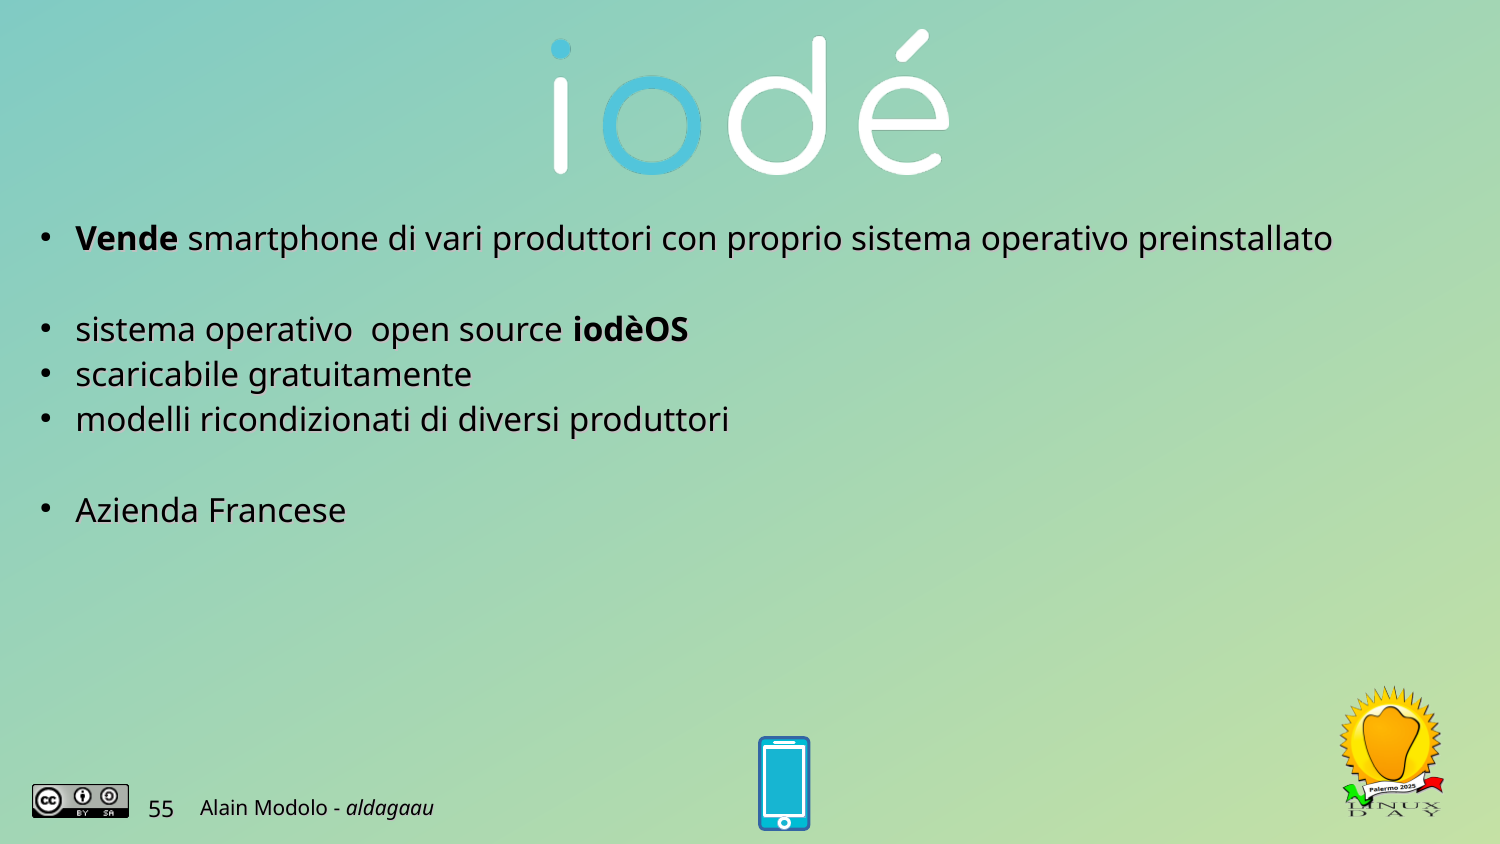

Vende smartphone di vari produttori con proprio sistema operativo preinstallato
sistema operativo open source iodèOS
scaricabile gratuitamente
modelli ricondizionati di diversi produttori
Azienda Francese